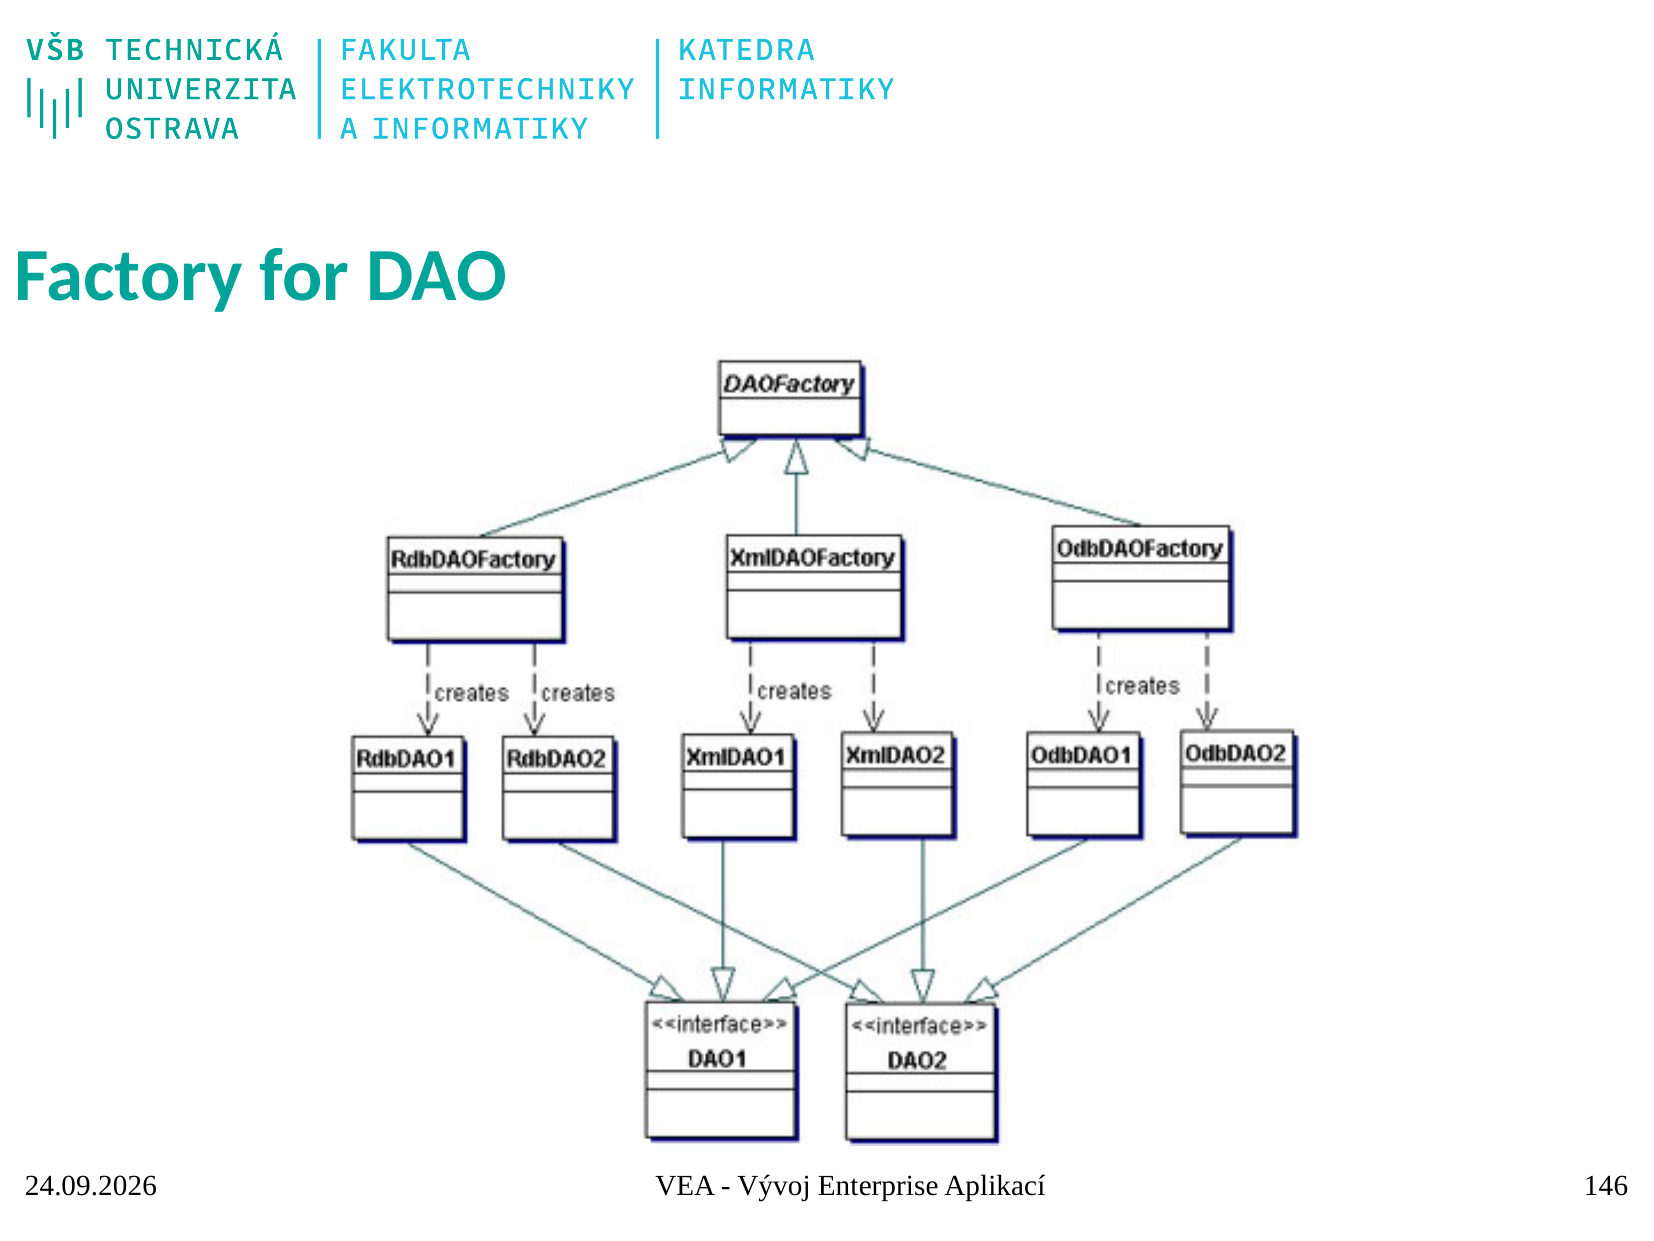

# Factory for DAO
VEA - Vývoj Enterprise Aplikací
146